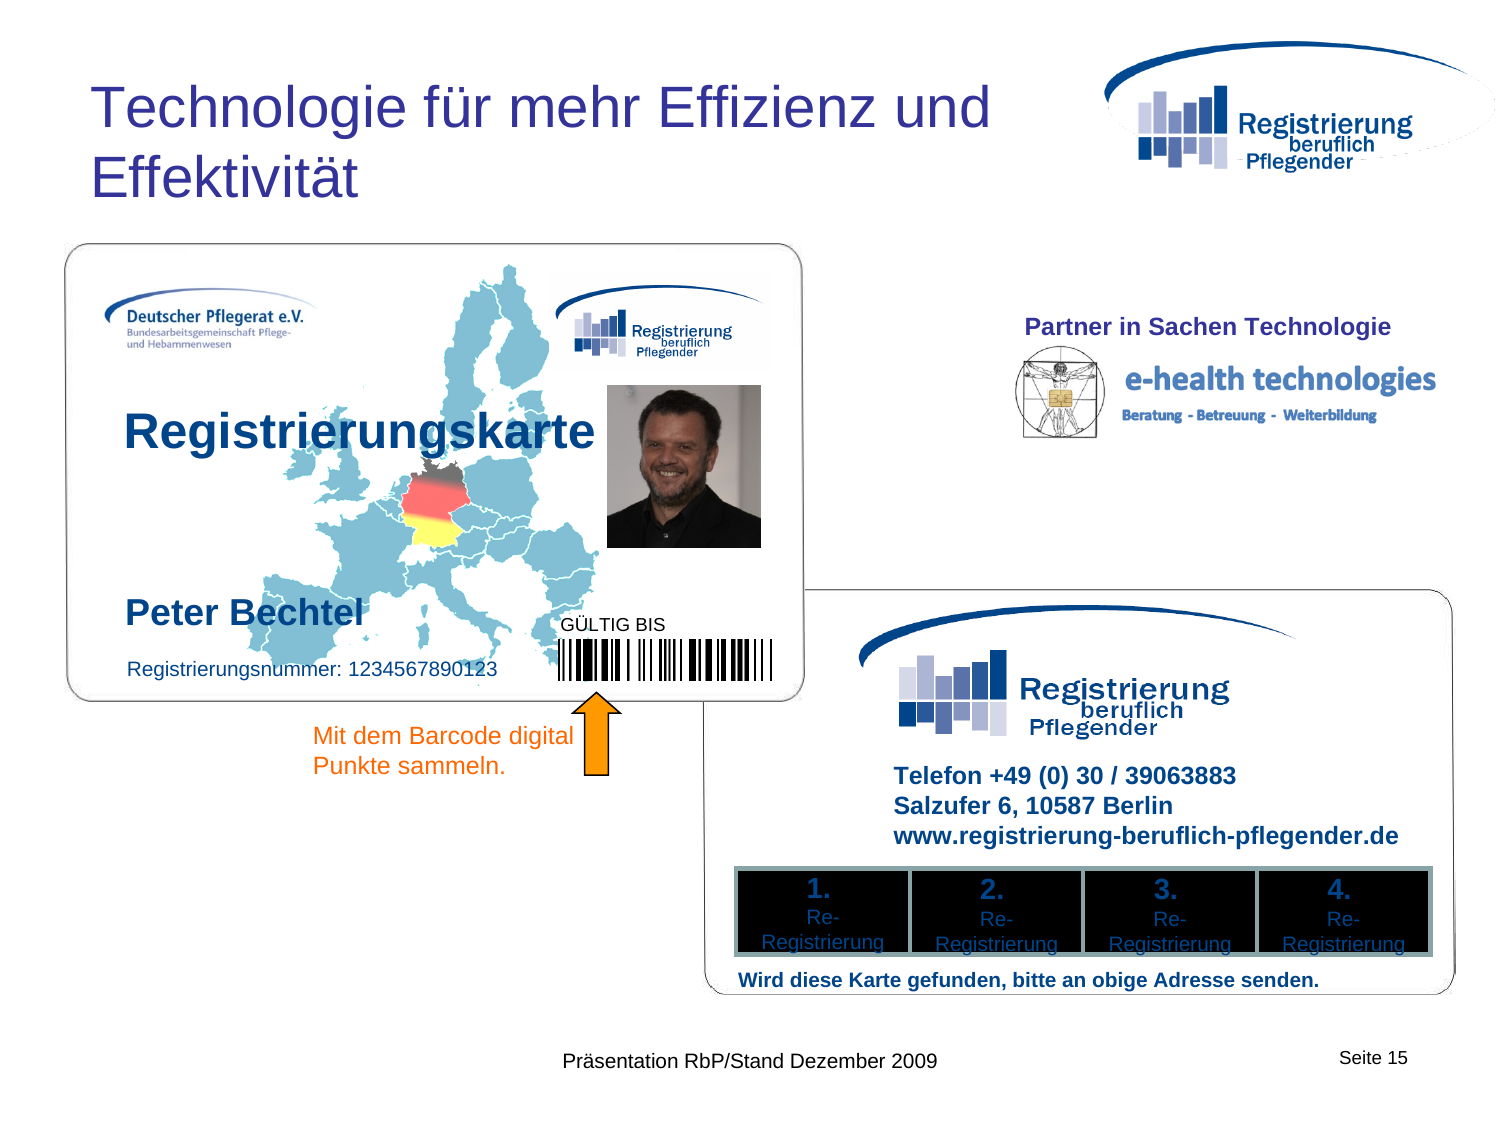

# Technologie für mehr Effizienz und Effektivität
Registrierungskarte
Peter Bechtel
GÜLTIG BIS
Registrierungsnummer: 1234567890123
Partner in Sachen Technologie
Mit dem Barcode digital
Punkte sammeln.
Telefon +49 (0) 30 / 39063883
Salzufer 6, 10587 Berlin
www.registrierung-beruflich-pflegender.de
1.
Re-Registrierung
2.
Re-Registrierung
3.
Re-Registrierung
4.
Re-Registrierung
Wird diese Karte gefunden, bitte an obige Adresse senden.
Präsentation RbP/Stand Dezember 2009